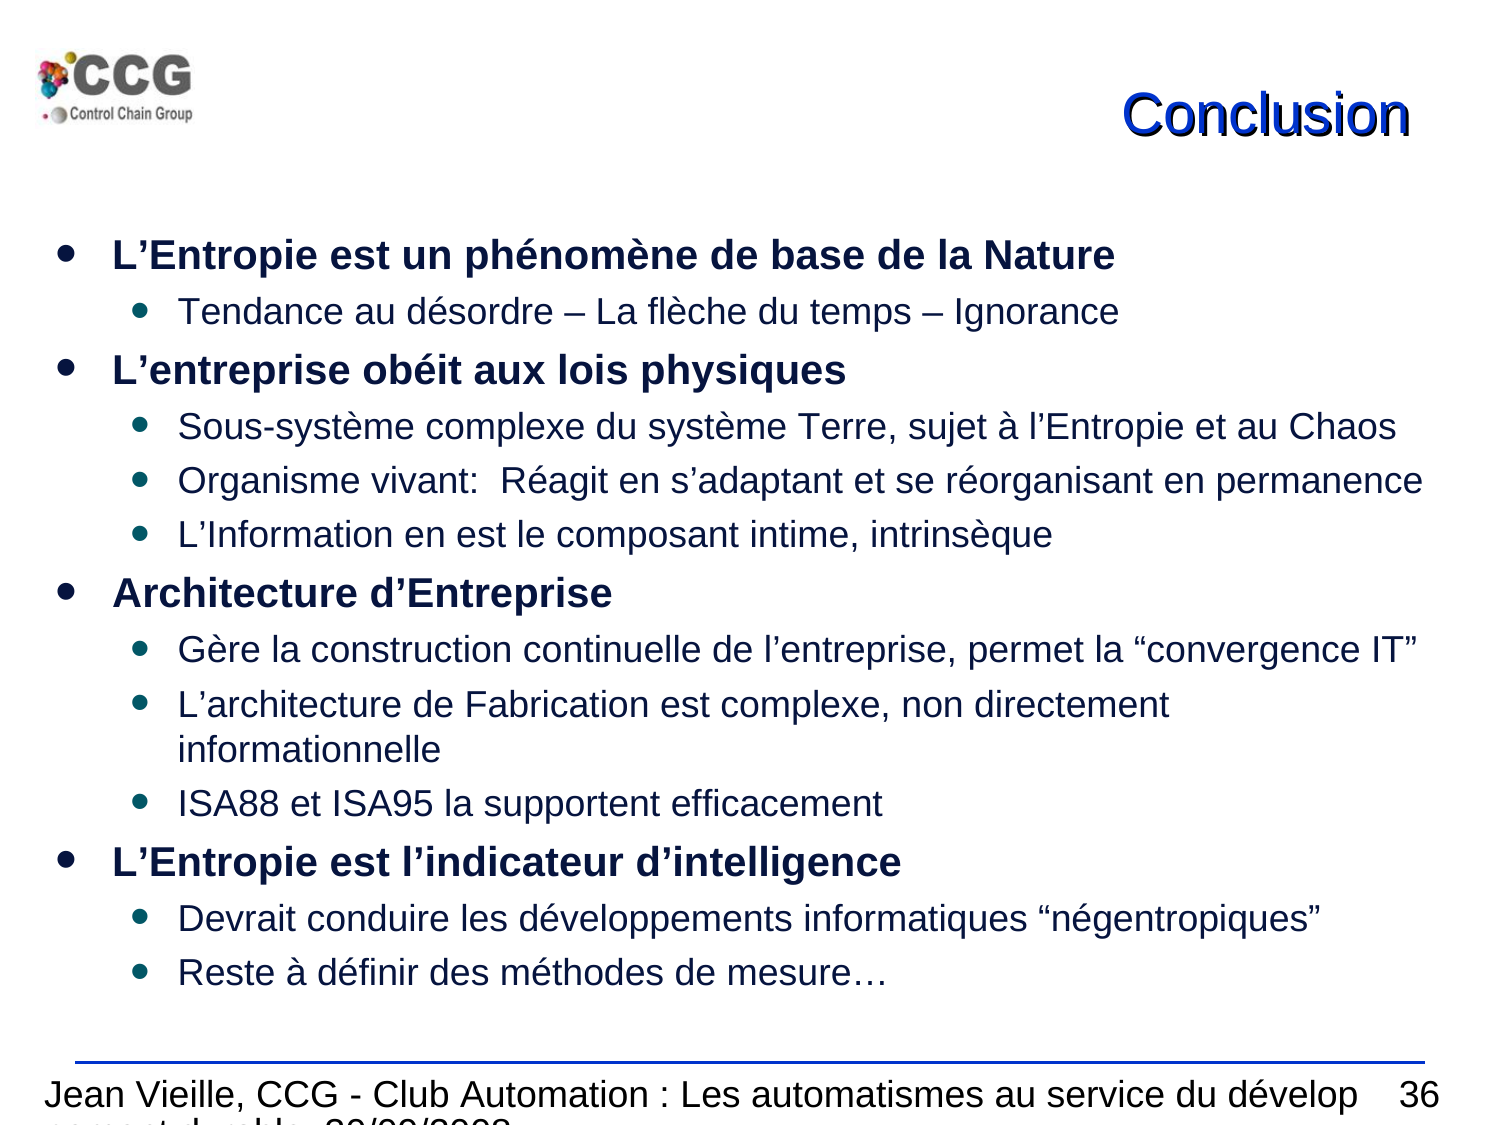

# Conclusion
L’Entropie est un phénomène de base de la Nature
Tendance au désordre – La flèche du temps – Ignorance
L’entreprise obéit aux lois physiques
Sous-système complexe du système Terre, sujet à l’Entropie et au Chaos
Organisme vivant: Réagit en s’adaptant et se réorganisant en permanence
L’Information en est le composant intime, intrinsèque
Architecture d’Entreprise
Gère la construction continuelle de l’entreprise, permet la “convergence IT”
L’architecture de Fabrication est complexe, non directement informationnelle
ISA88 et ISA95 la supportent efficacement
L’Entropie est l’indicateur d’intelligence
Devrait conduire les développements informatiques “négentropiques”
Reste à définir des méthodes de mesure…
Jean Vieille, CCG - Club Automation : Les automatismes au service du développement durable  30/09/2008
36